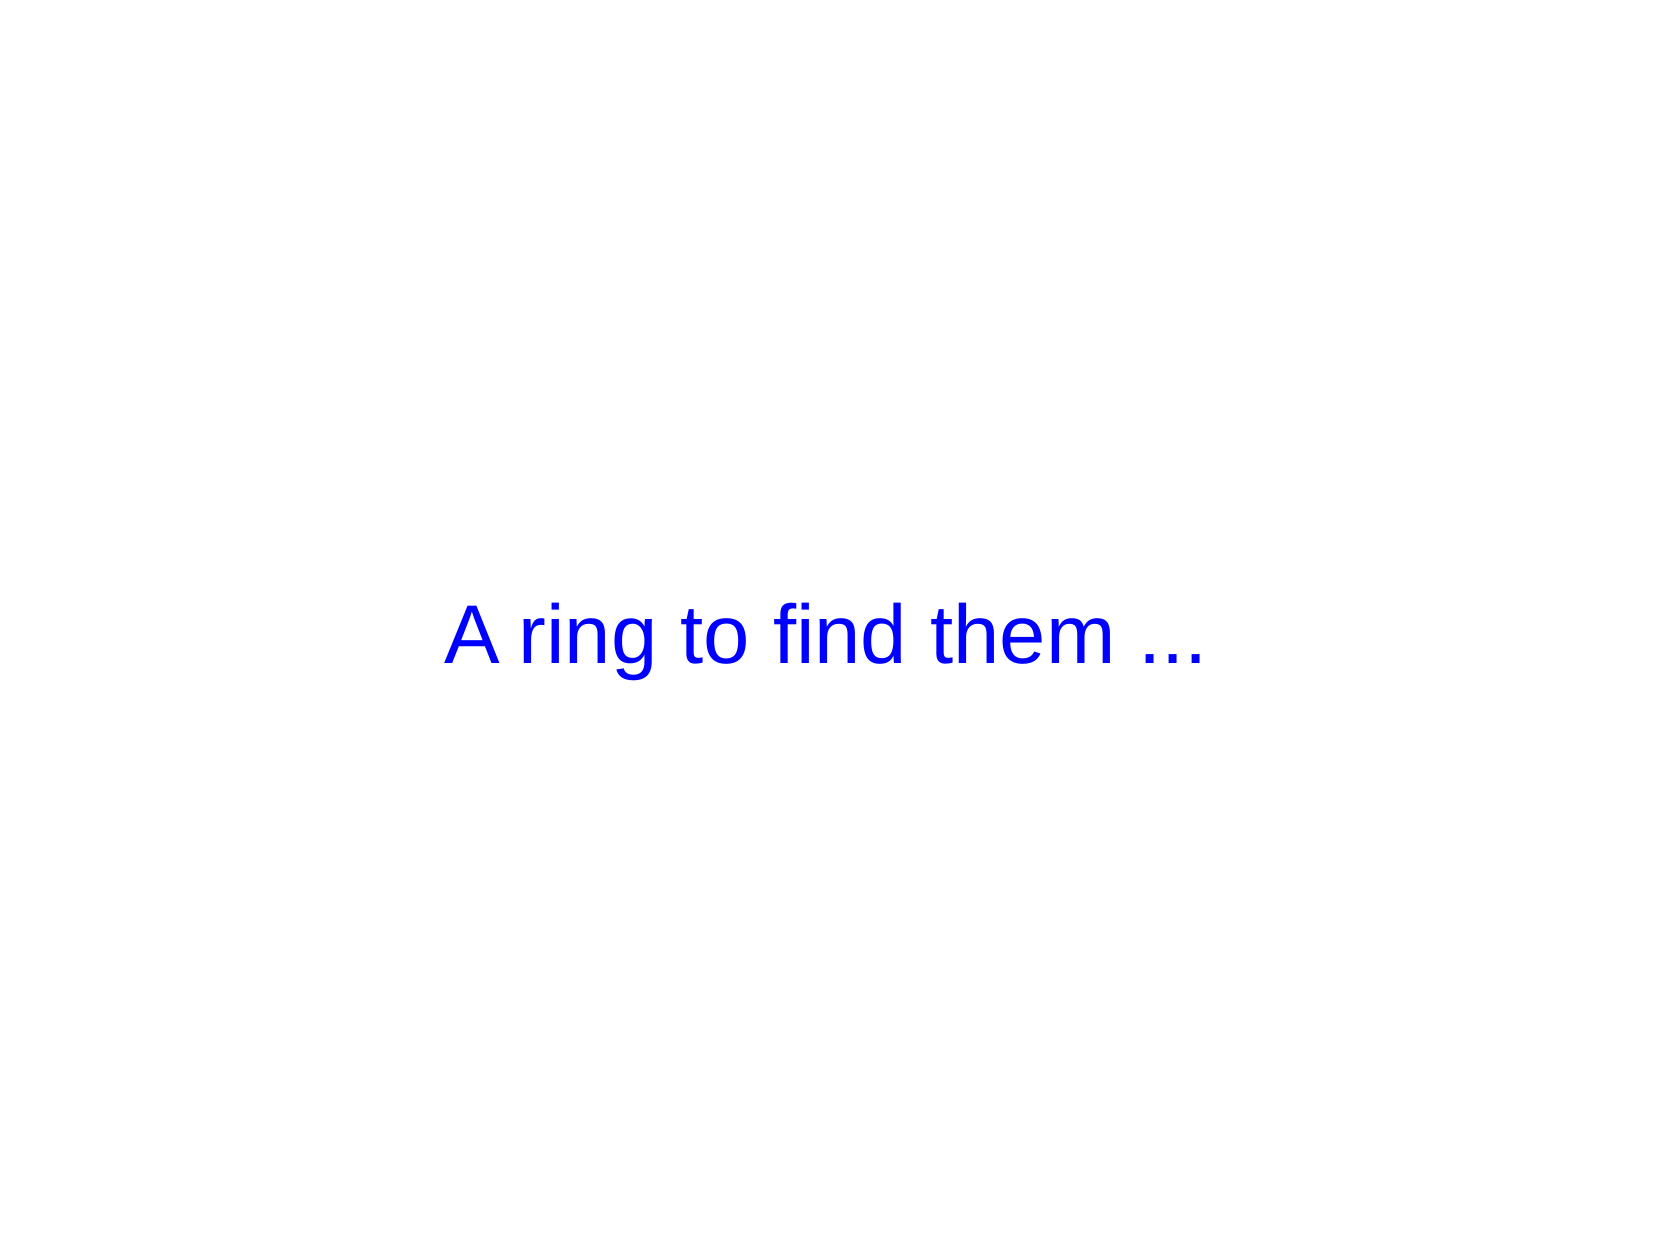

# A ring to find them ...